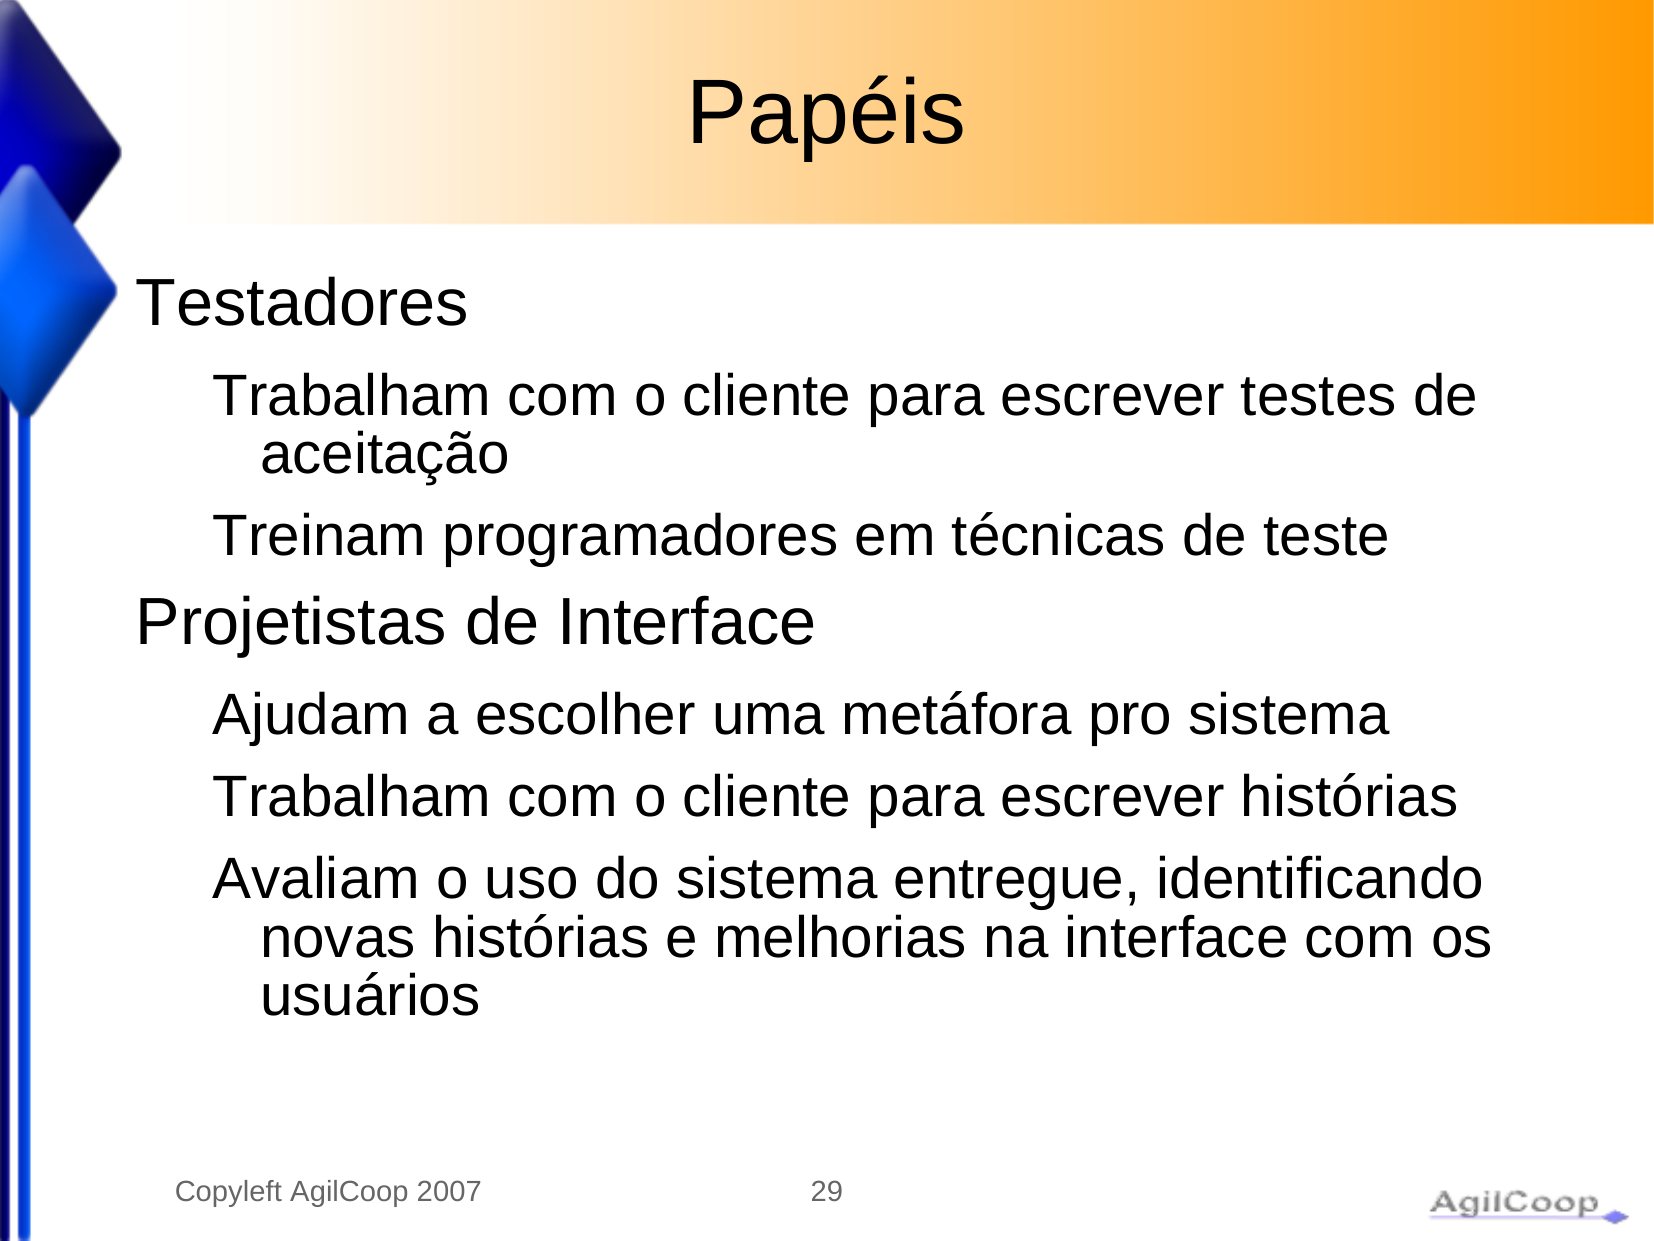

# Papéis
Testadores
Trabalham com o cliente para escrever testes de aceitação
Treinam programadores em técnicas de teste
Projetistas de Interface
Ajudam a escolher uma metáfora pro sistema
Trabalham com o cliente para escrever histórias
Avaliam o uso do sistema entregue, identificando novas histórias e melhorias na interface com os usuários
Copyleft AgilCoop 2007
29